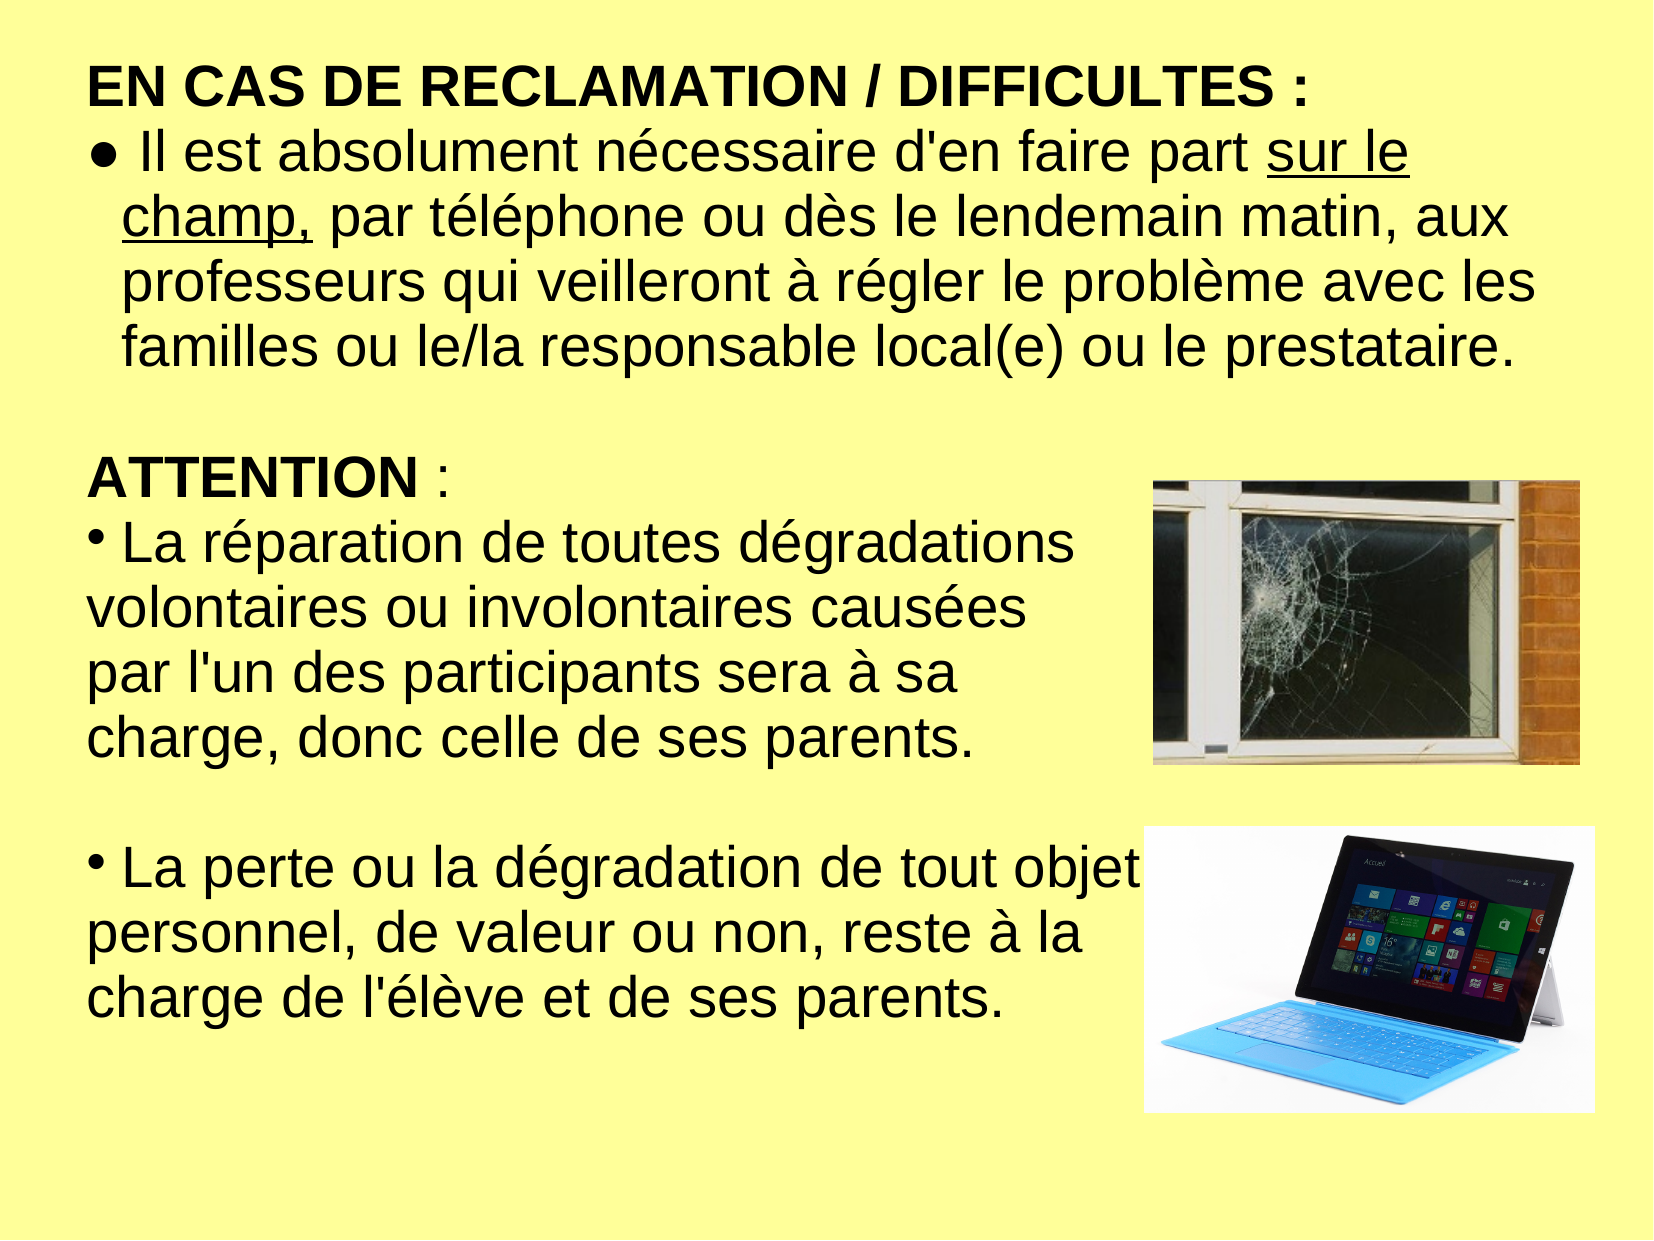

EN CAS DE RECLAMATION / DIFFICULTES :
● Il est absolument nécessaire d'en faire part sur le champ, par téléphone ou dès le lendemain matin, aux professeurs qui veilleront à régler le problème avec les familles ou le/la responsable local(e) ou le prestataire.
ATTENTION :
La réparation de toutes dégradations
volontaires ou involontaires causées
par l'un des participants sera à sa
charge, donc celle de ses parents.
La perte ou la dégradation de tout objet
personnel, de valeur ou non, reste à la
charge de l'élève et de ses parents.